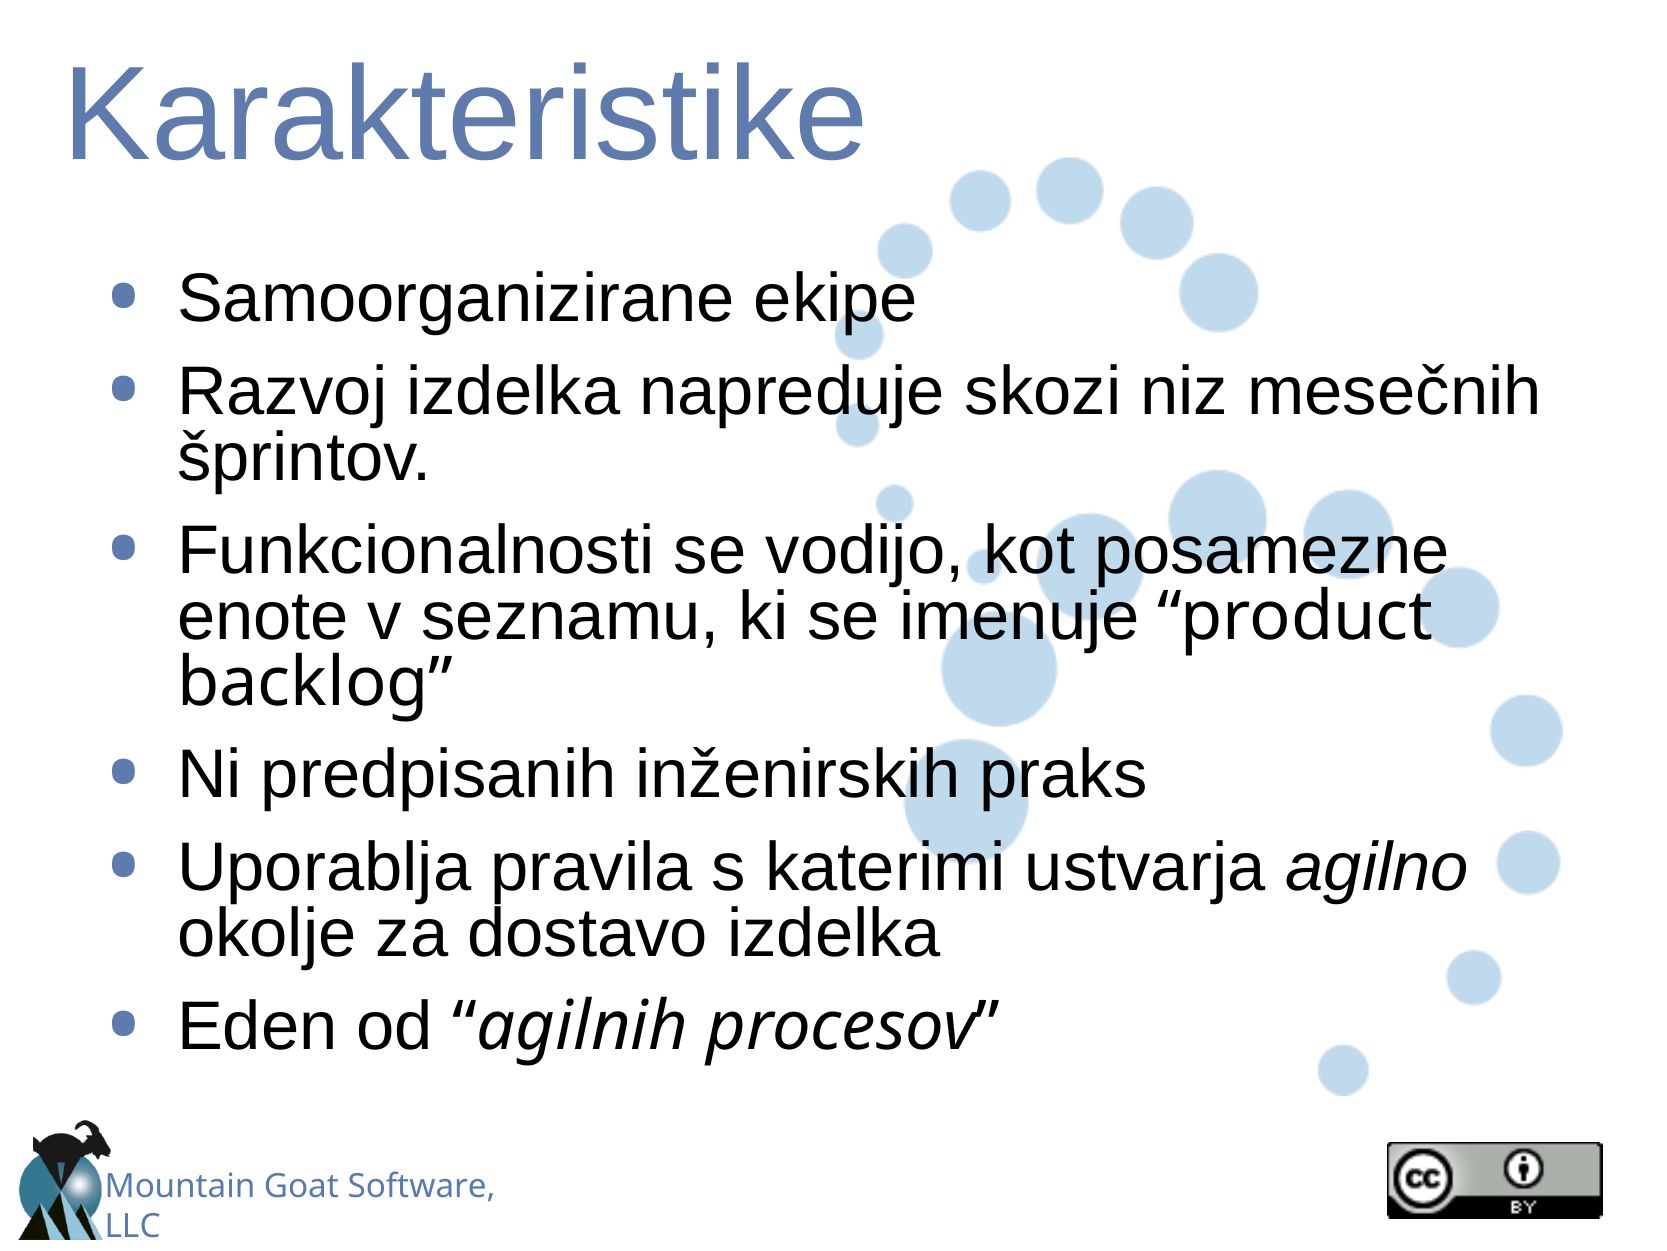

# Karakteristike
Samoorganizirane ekipe
Razvoj izdelka napreduje skozi niz mesečnih šprintov.
Funkcionalnosti se vodijo, kot posamezne enote v seznamu, ki se imenuje “product backlog”
Ni predpisanih inženirskih praks
Uporablja pravila s katerimi ustvarja agilno okolje za dostavo izdelka
Eden od “agilnih procesov”